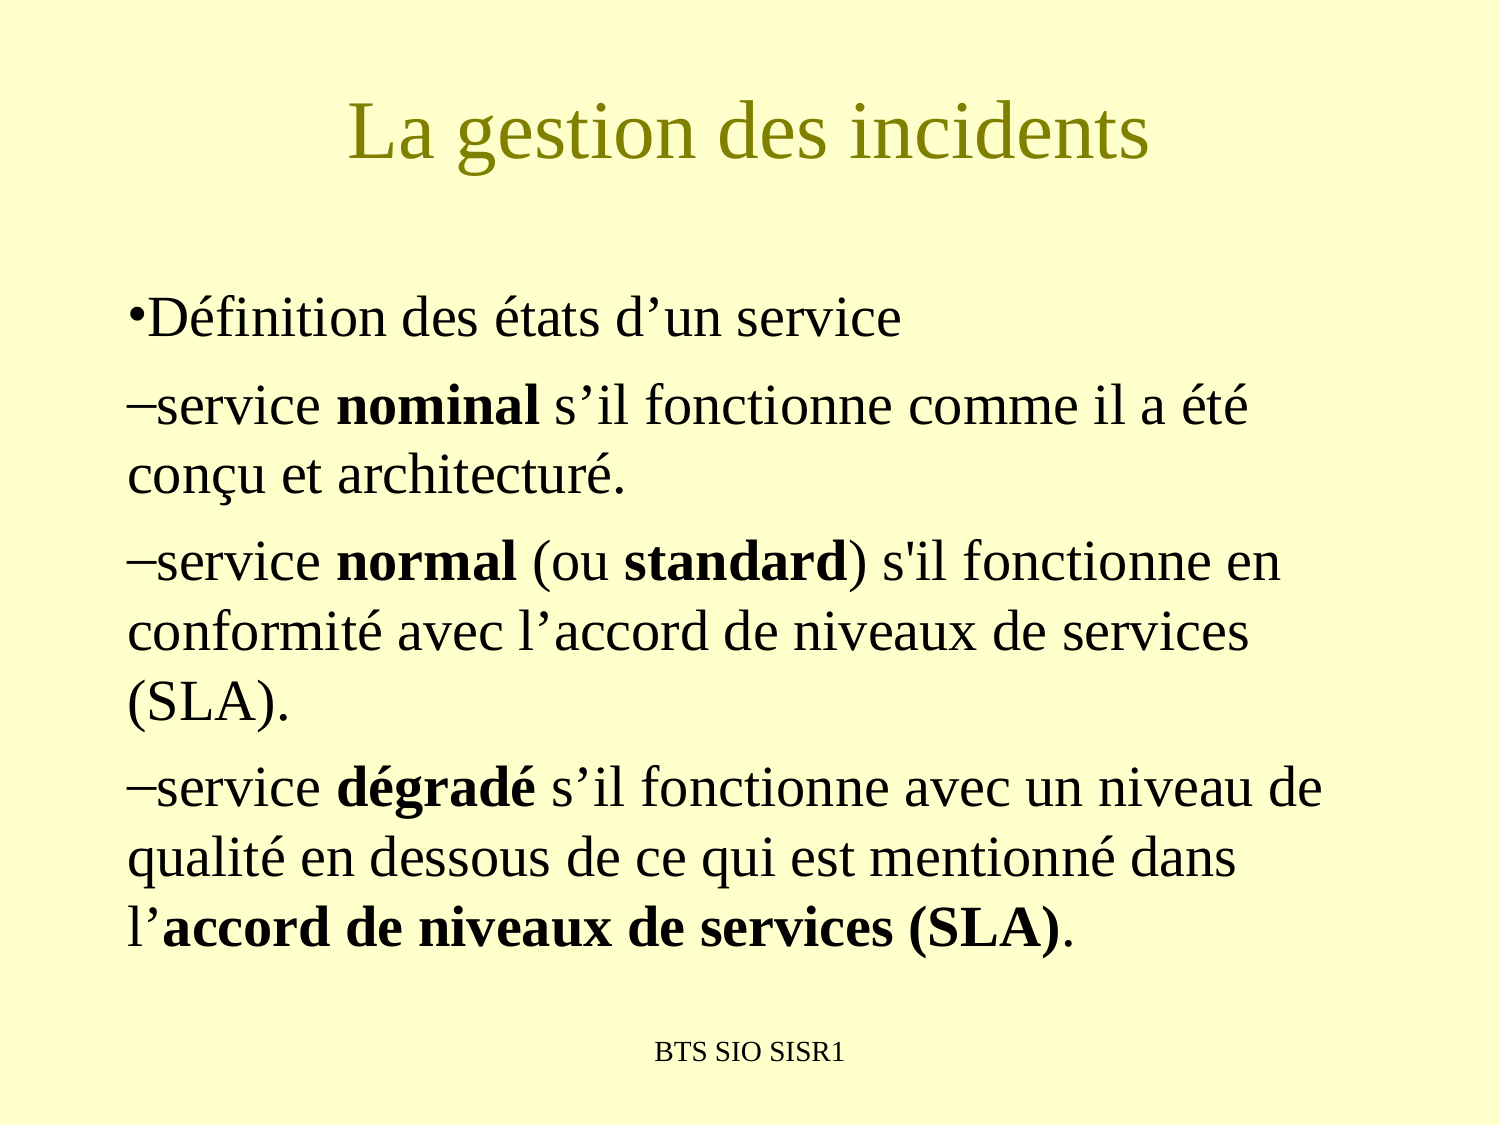

# Définition des états d’un service
service nominal s’il fonctionne comme il a été conçu et architecturé.
service normal (ou standard) s'il fonctionne en conformité avec l’accord de niveaux de services (SLA).
service dégradé s’il fonctionne avec un niveau de qualité en dessous de ce qui est mentionné dans l’accord de niveaux de services (SLA).
BTS SIO SISR1